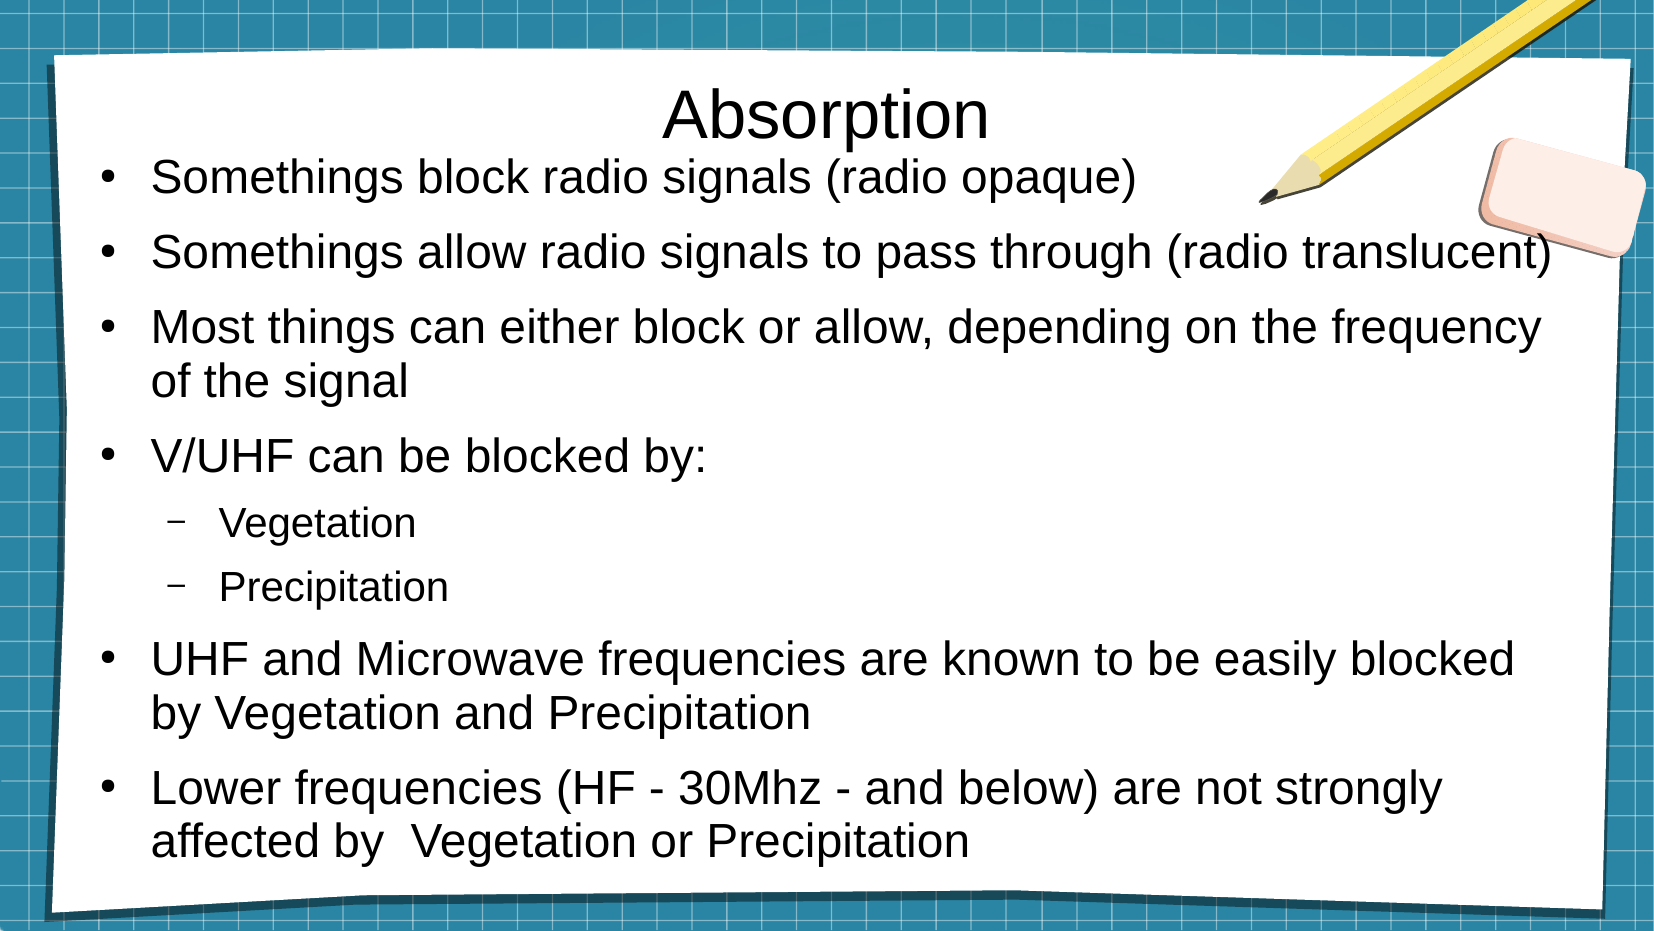

# Absorption
Somethings block radio signals (radio opaque)
Somethings allow radio signals to pass through (radio translucent)
Most things can either block or allow, depending on the frequency of the signal
V/UHF can be blocked by:
Vegetation
Precipitation
UHF and Microwave frequencies are known to be easily blocked by Vegetation and Precipitation
Lower frequencies (HF - 30Mhz - and below) are not strongly affected by Vegetation or Precipitation